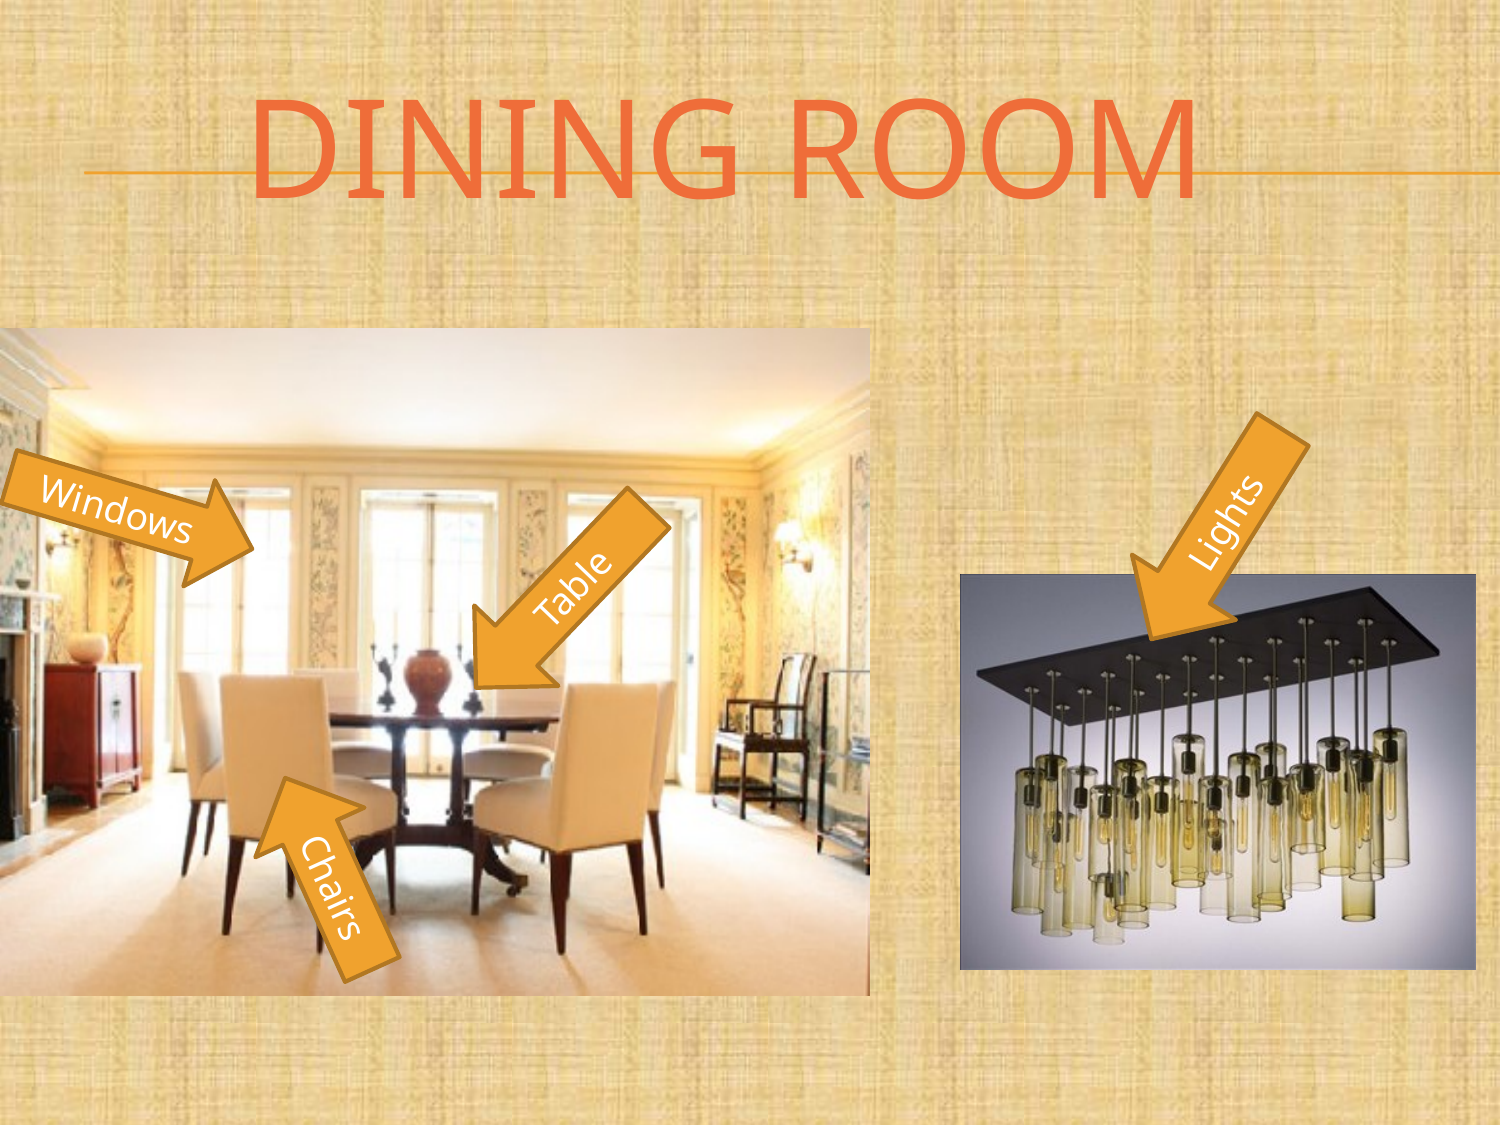

# dining room
Windows
Lights
Table
Chairs